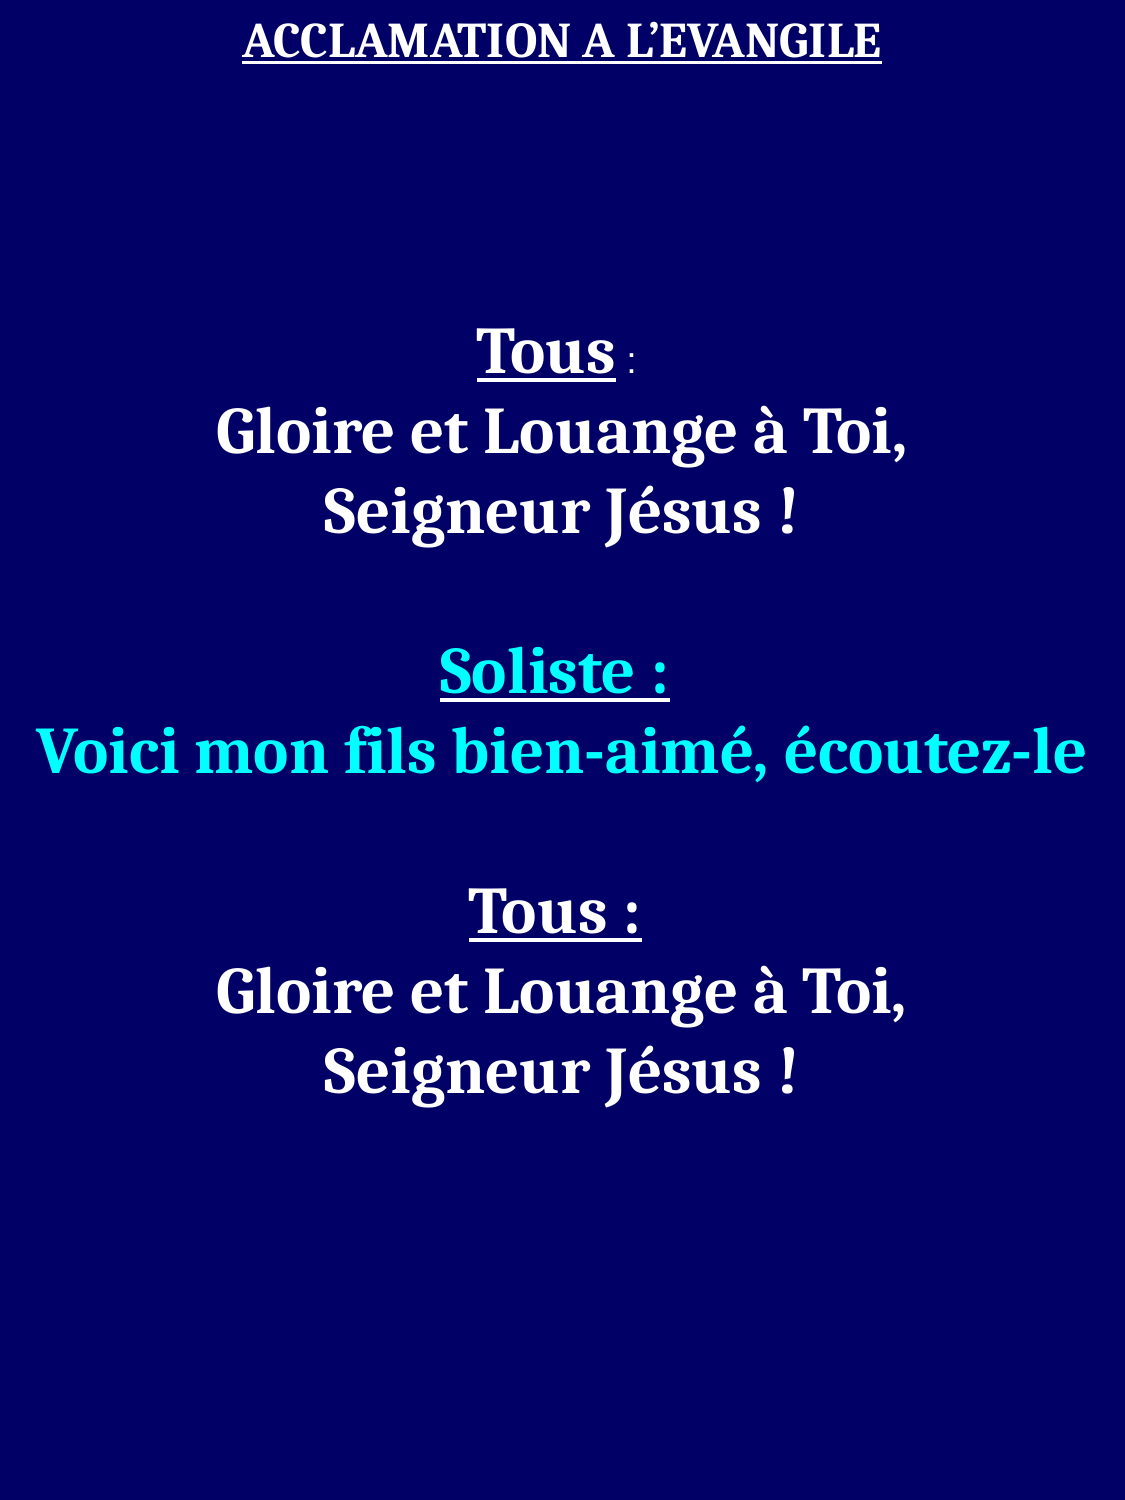

ACCLAMATION A L’EVANGILE
Tous :
Gloire et Louange à Toi,
Seigneur Jésus !
Soliste :
Voici mon fils bien-aimé, écoutez-le
Tous :
Gloire et Louange à Toi,
Seigneur Jésus !